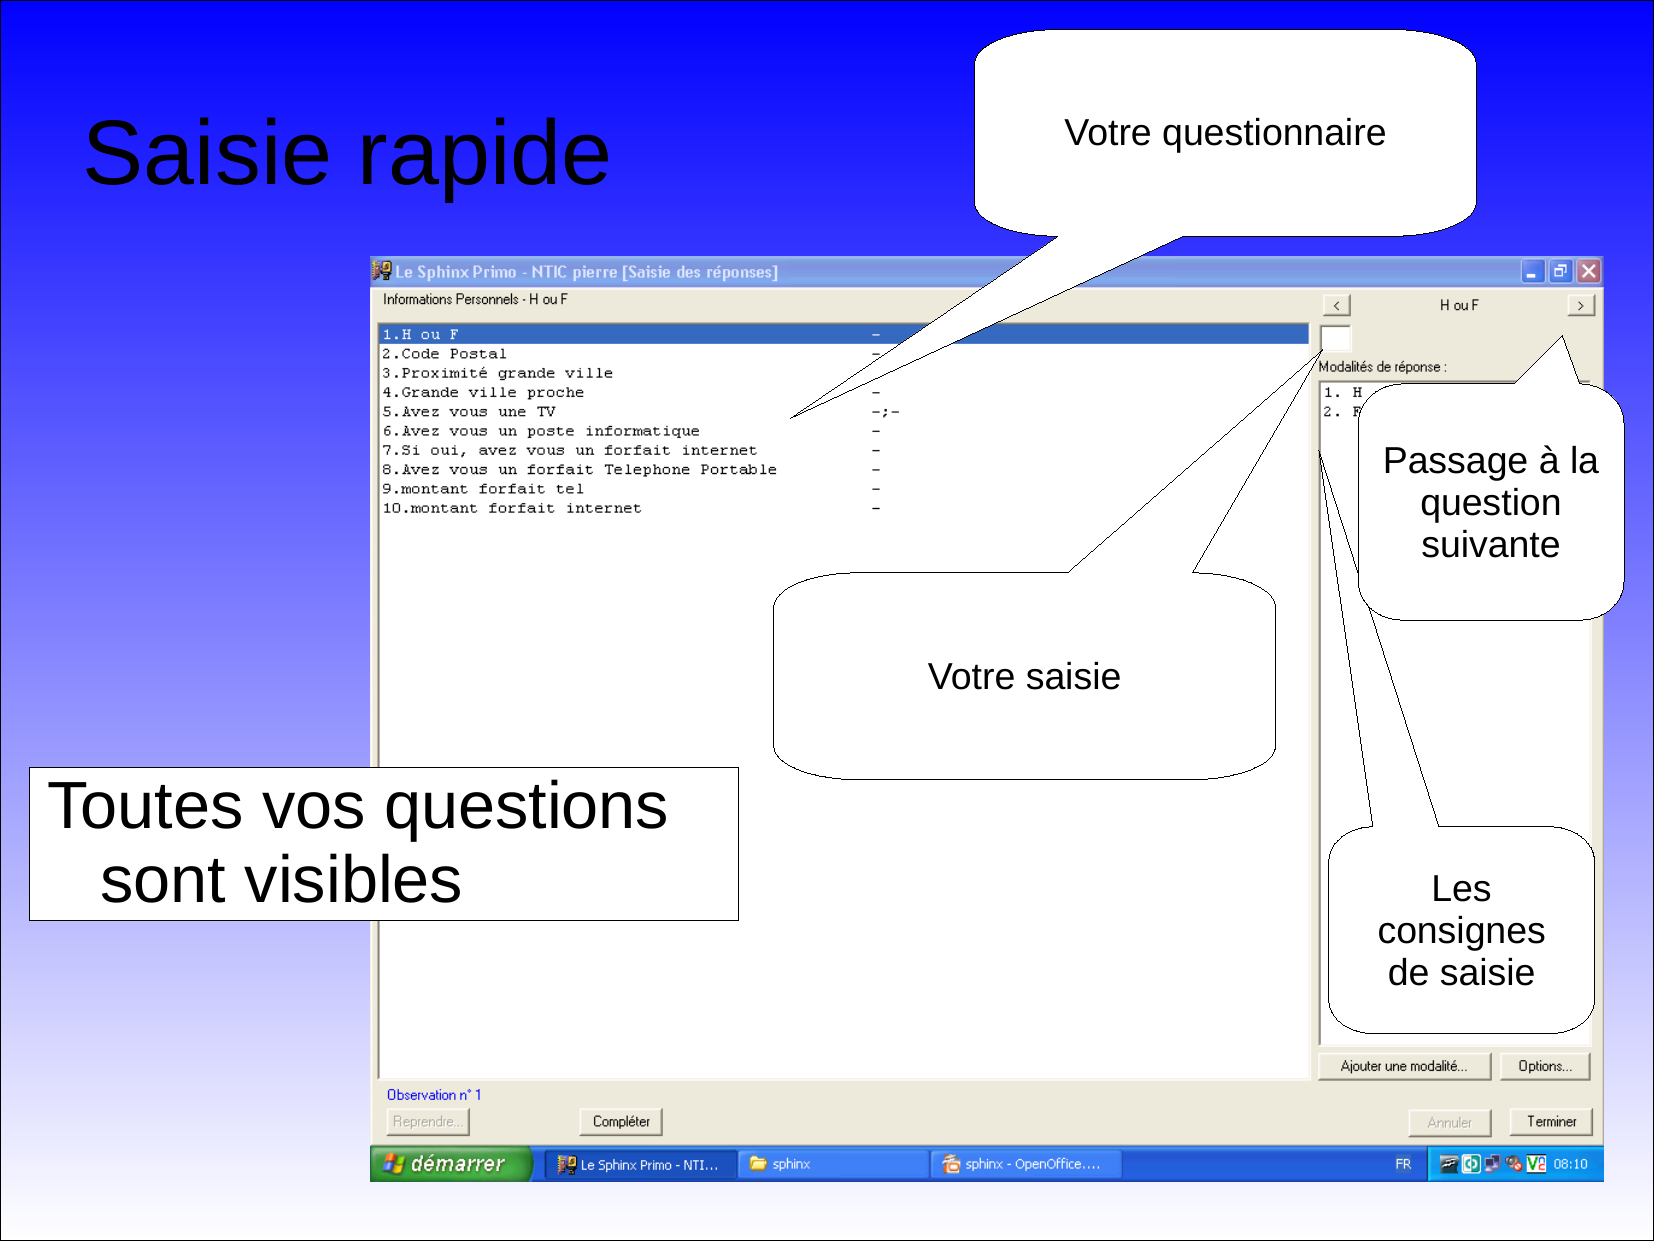

Votre questionnaire
# Saisie rapide
Passage à la question suivante
Votre saisie
Toutes vos questions sont visibles
Les consignes de saisie